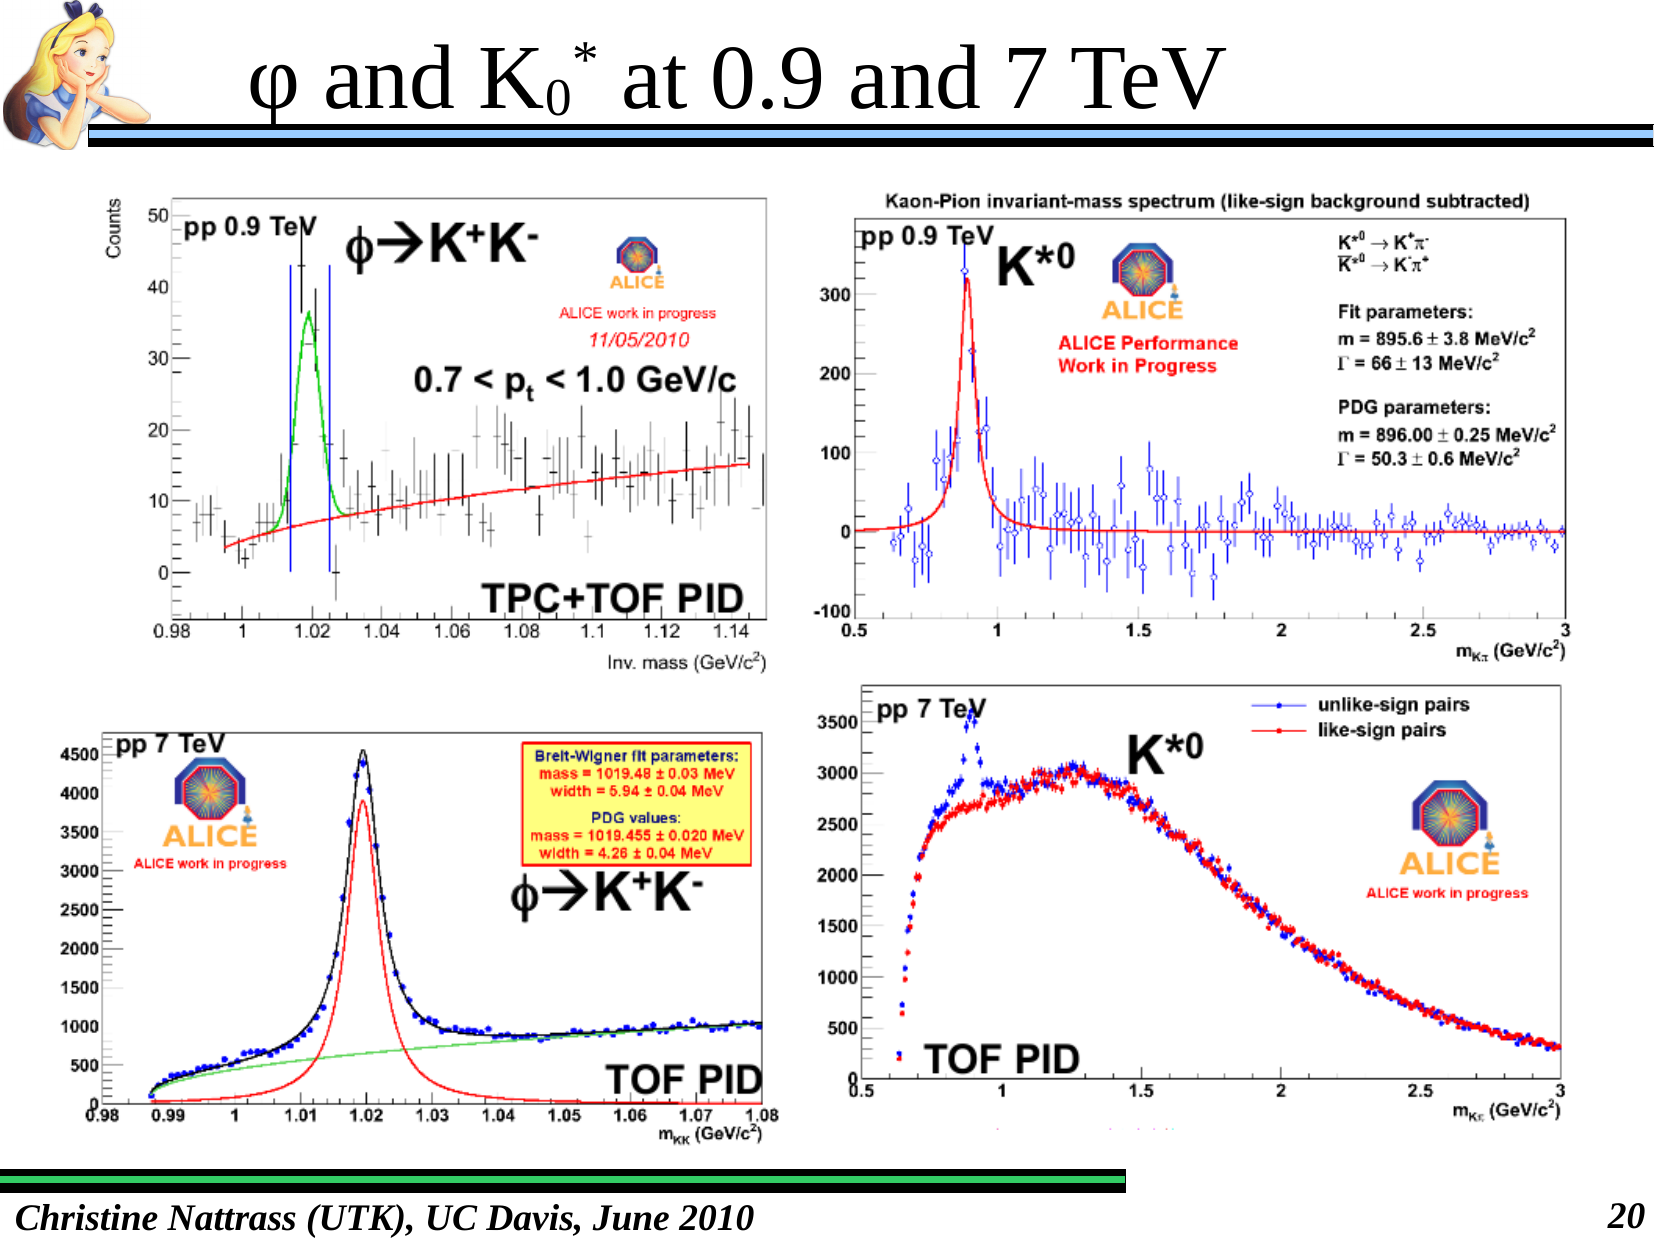

# φ and K0* at 0.9 and 7 TeV